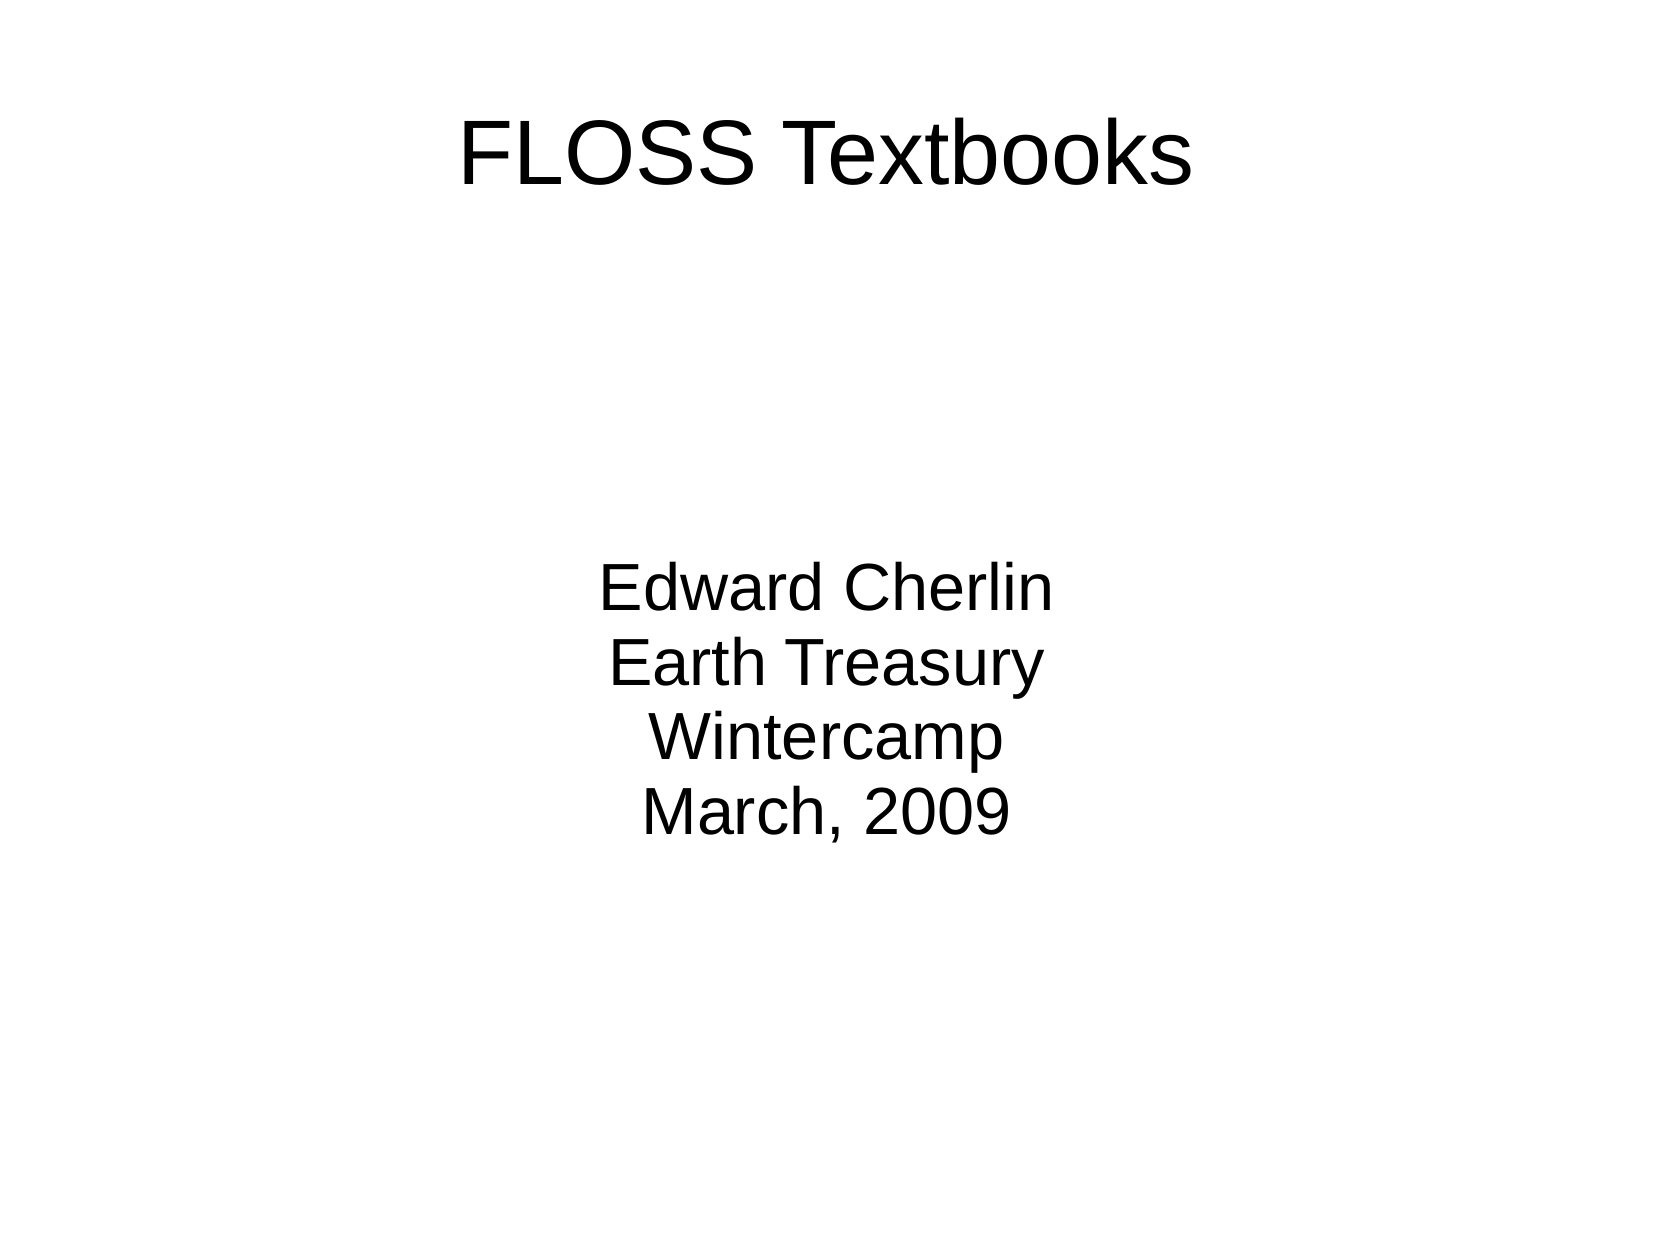

# FLOSS Textbooks
Edward Cherlin
Earth Treasury
Wintercamp
March, 2009